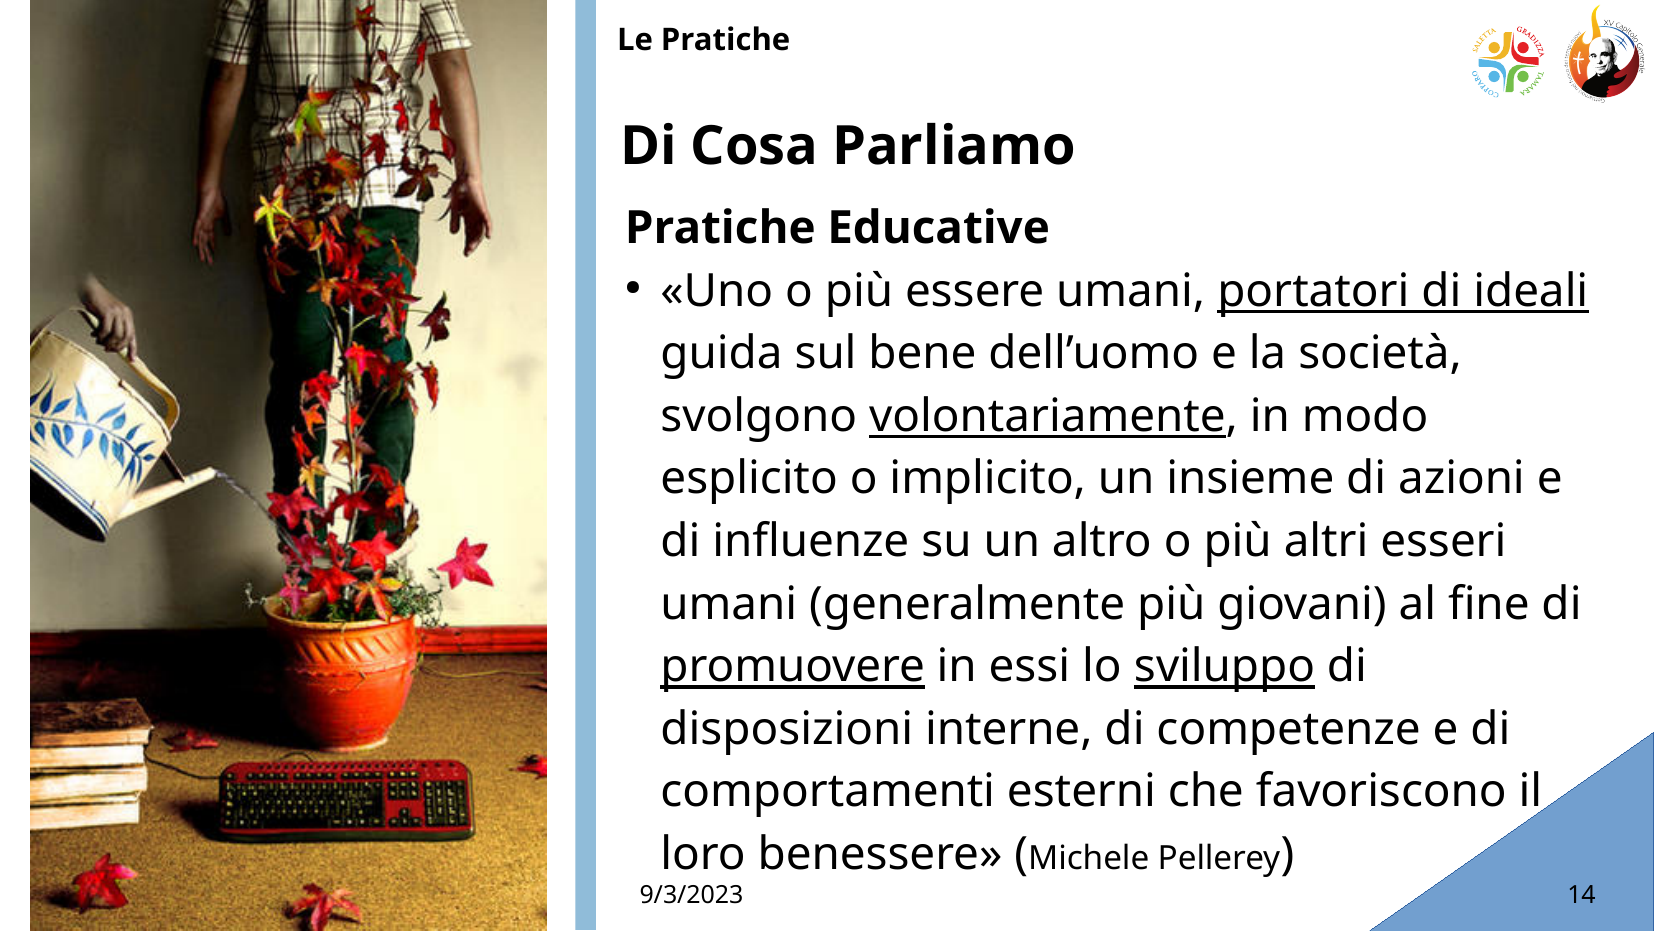

Le Pratiche
Di Cosa Parliamo
# Pratiche Educative
«Uno o più essere umani, portatori di ideali guida sul bene dell’uomo e la società, svolgono volontariamente, in modo esplicito o implicito, un insieme di azioni e di influenze su un altro o più altri esseri umani (generalmente più giovani) al fine di promuovere in essi lo sviluppo di disposizioni interne, di competenze e di comportamenti esterni che favoriscono il loro benessere» (Michele Pellerey)